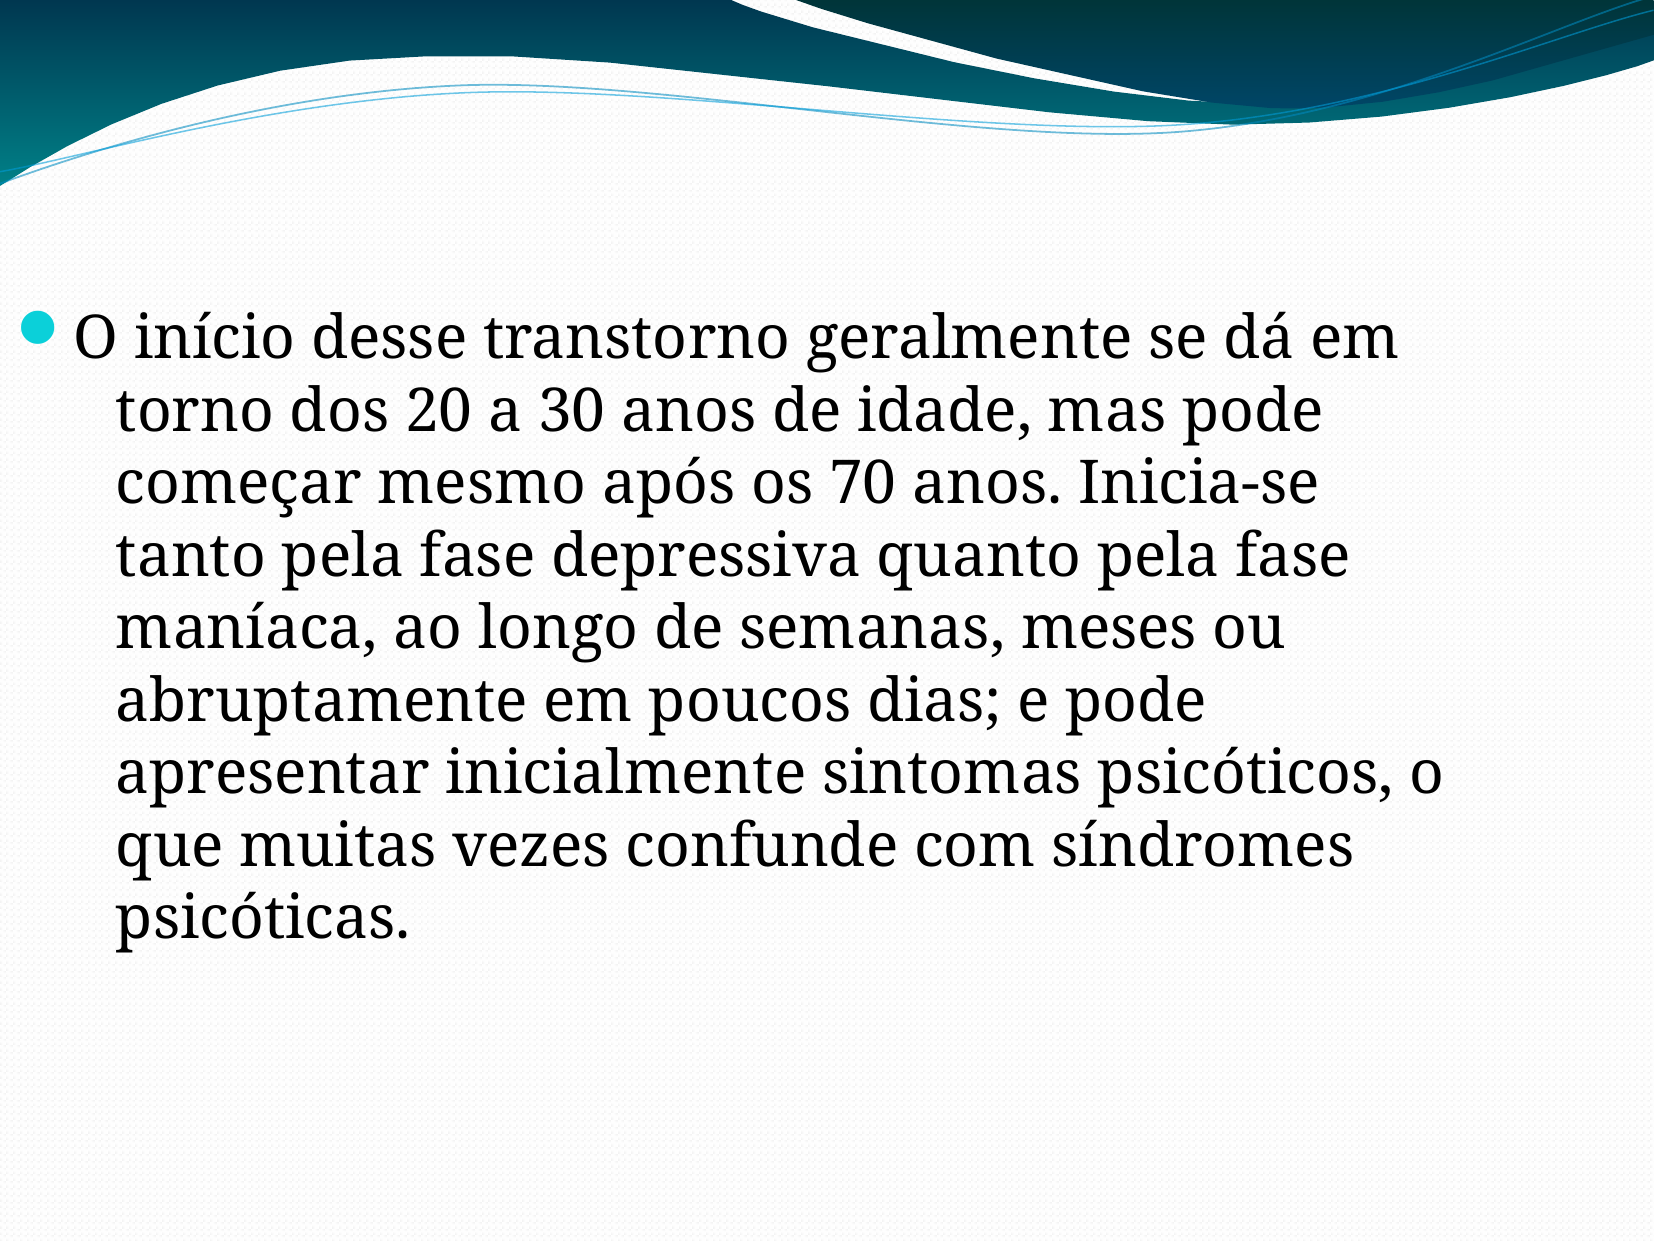

# O início desse transtorno geralmente se dá em torno dos 20 a 30 anos de idade, mas pode começar mesmo após os 70 anos. Inicia-se tanto pela fase depressiva quanto pela fase maníaca, ao longo de semanas, meses ou abruptamente em poucos dias; e pode apresentar inicialmente sintomas psicóticos, o que muitas vezes confunde com síndromes psicóticas.